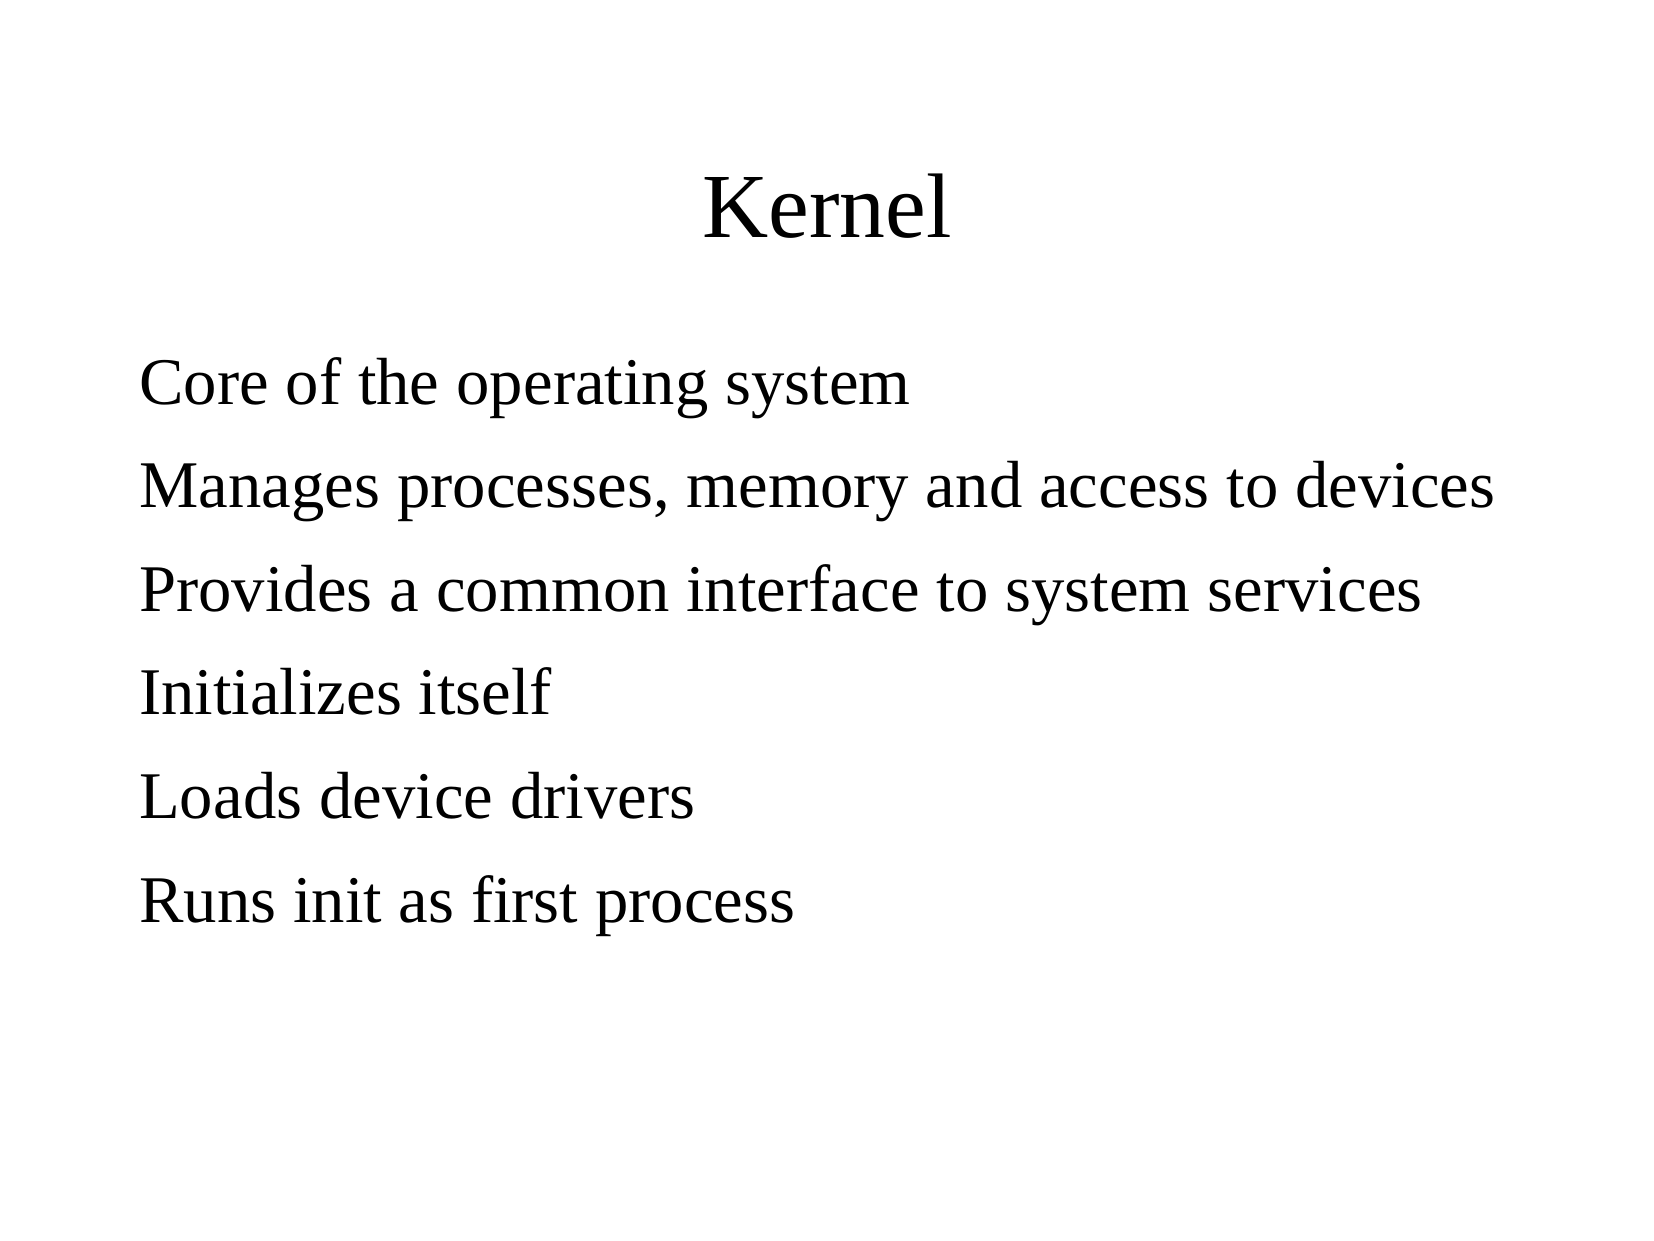

# Kernel
Core of the operating system
Manages processes, memory and access to devices
Provides a common interface to system services
Initializes itself
Loads device drivers
Runs init as first process